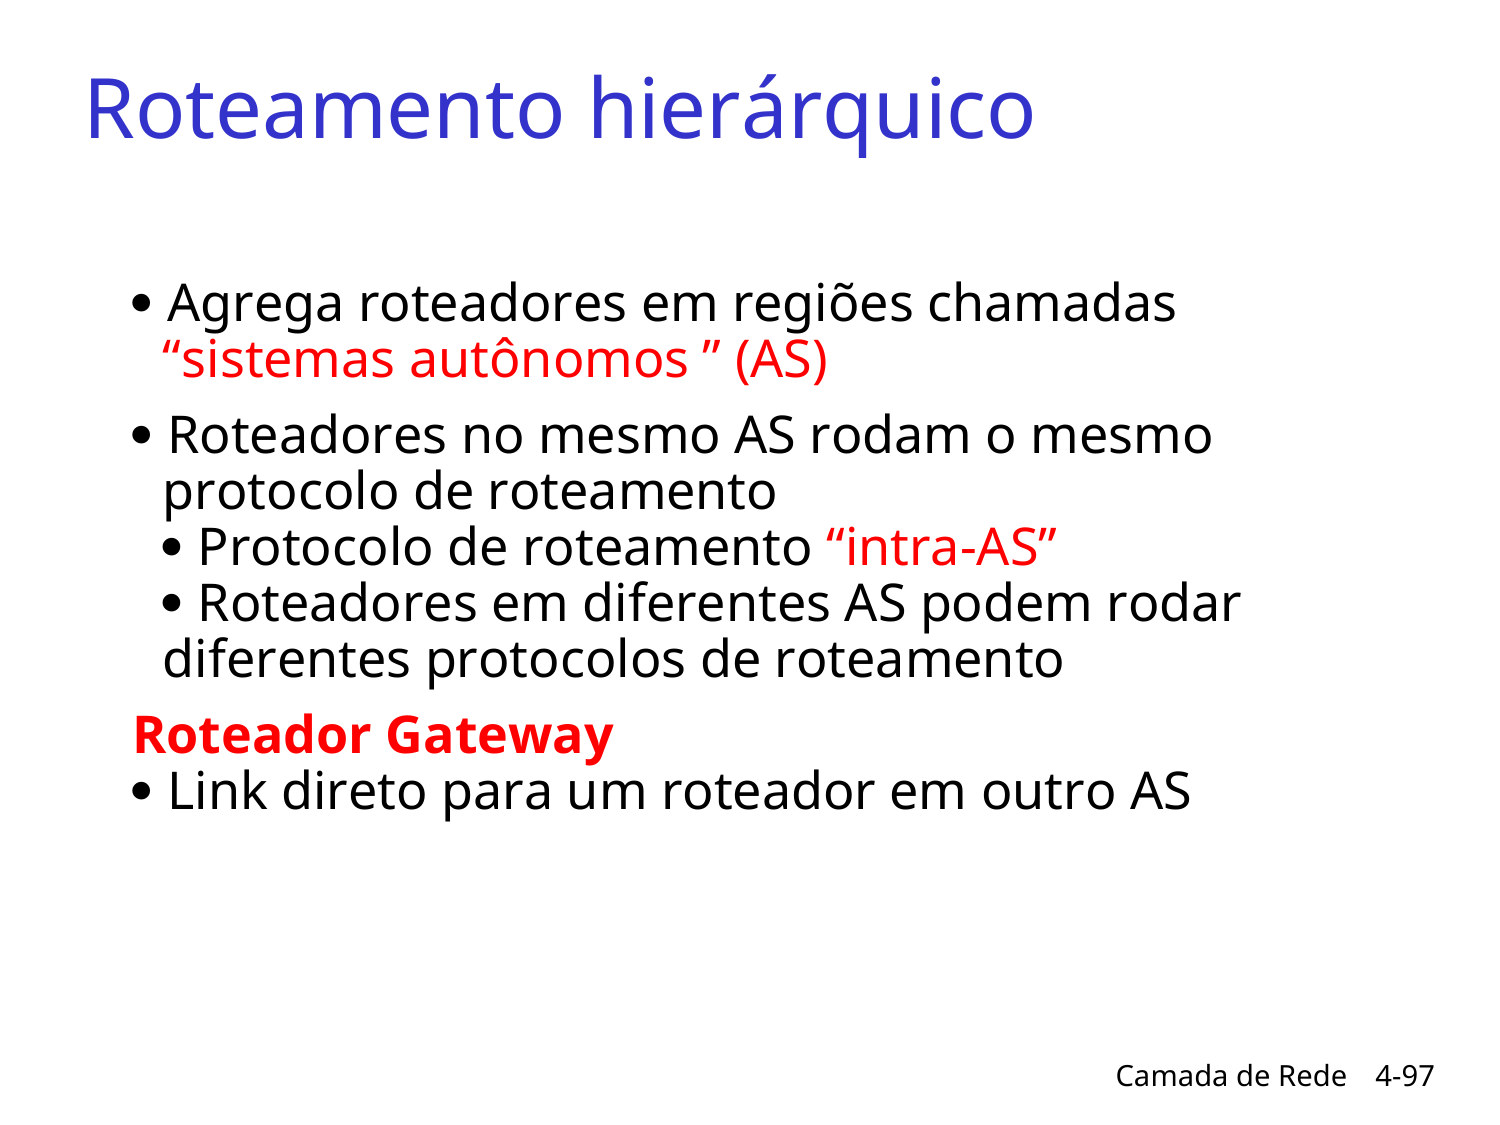

Roteamento hierárquico
 Agrega roteadores em regiões chamadas “sistemas autônomos ” (AS)
 Roteadores no mesmo AS rodam o mesmo protocolo de roteamento
	 Protocolo de roteamento “intra-AS”
	 Roteadores em diferentes AS podem rodar diferentes protocolos de roteamento
Roteador Gateway
 Link direto para um roteador em outro AS
Camada de Rede